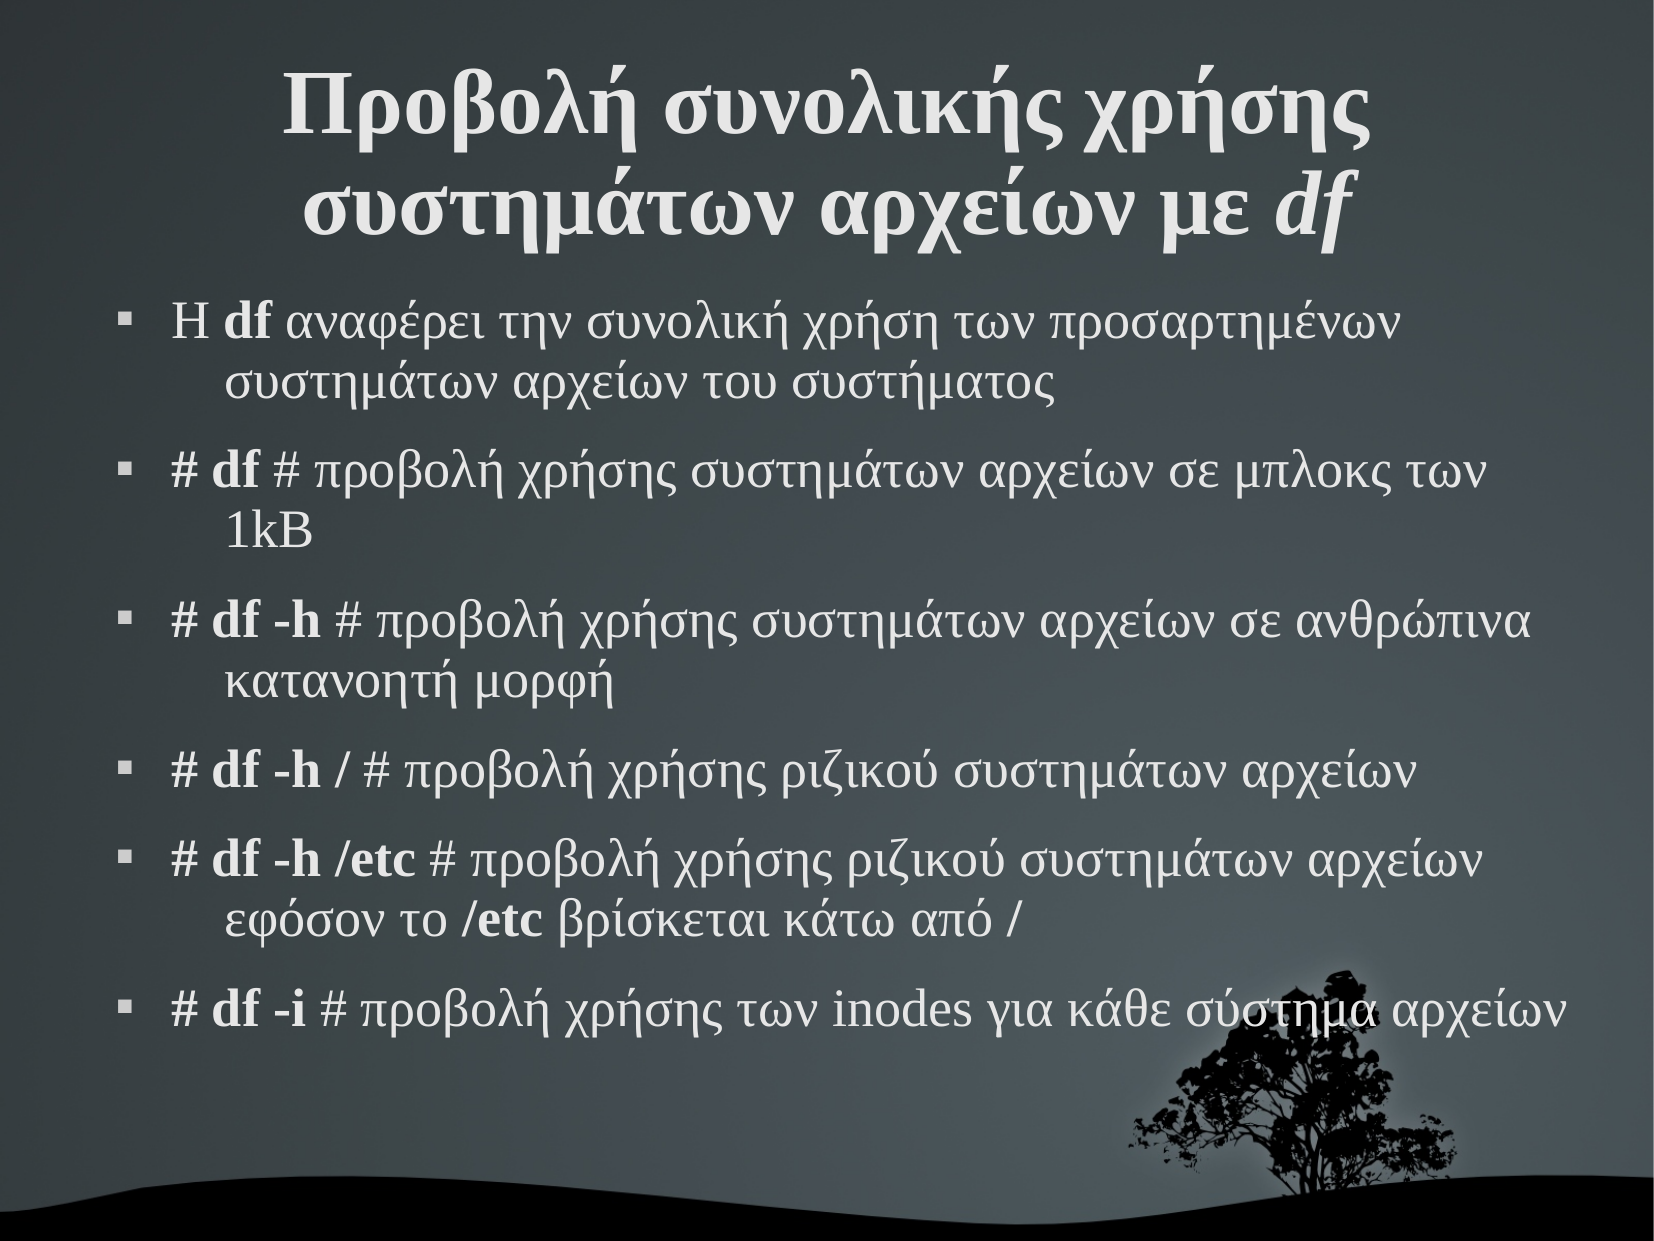

# Προβολή συνολικής χρήσης συστημάτων αρχείων με df
Η df αναφέρει την συνολική χρήση των προσαρτημένων συστημάτων αρχείων του συστήματος
# df # προβολή χρήσης συστημάτων αρχείων σε μπλοκς των 1kB
# df -h # προβολή χρήσης συστημάτων αρχείων σε ανθρώπινα κατανοητή μορφή
# df -h / # προβολή χρήσης ριζικού συστημάτων αρχείων
# df -h /etc # προβολή χρήσης ριζικού συστημάτων αρχείων εφόσον το /etc βρίσκεται κάτω από /
# df -i # προβολή χρήσης των inodes για κάθε σύστημα αρχείων